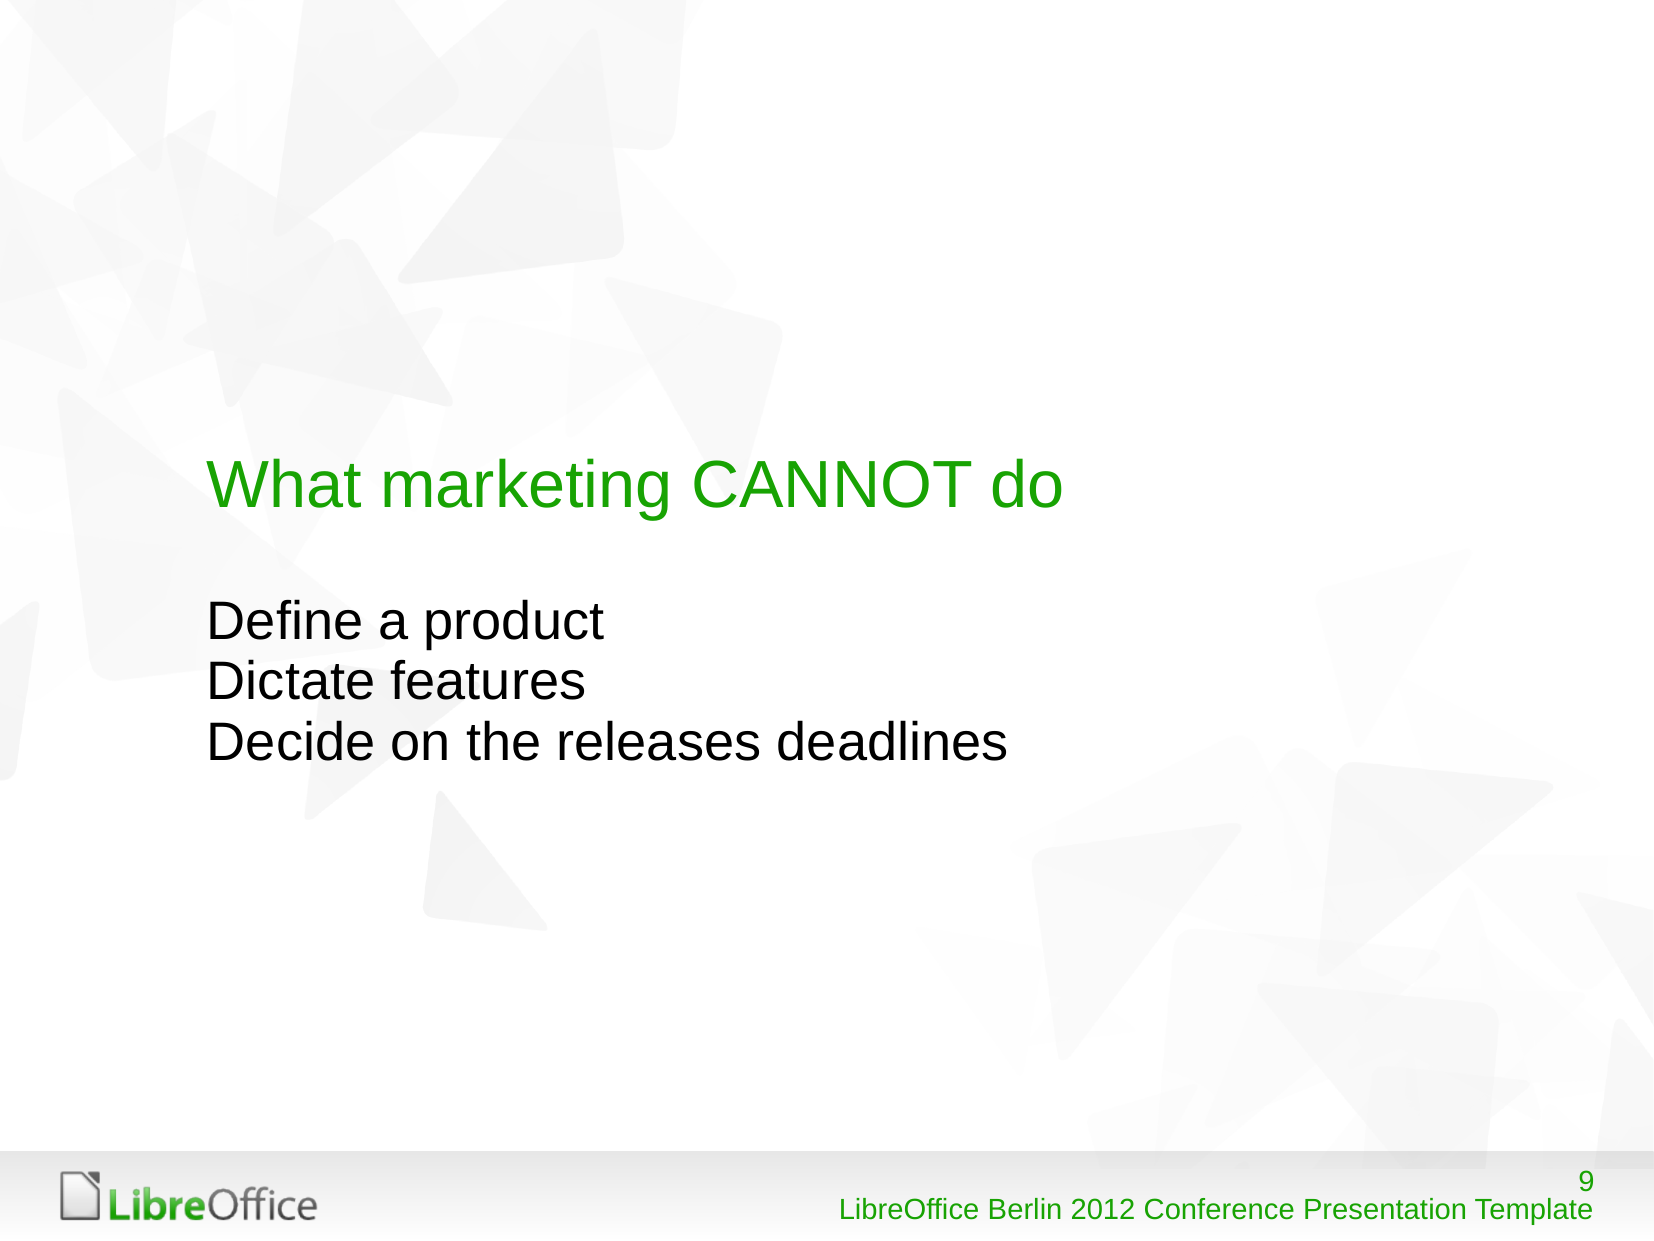

# What marketing CANNOT do
Define a product
Dictate features
Decide on the releases deadlines
9
LibreOffice Berlin 2012 Conference Presentation Template